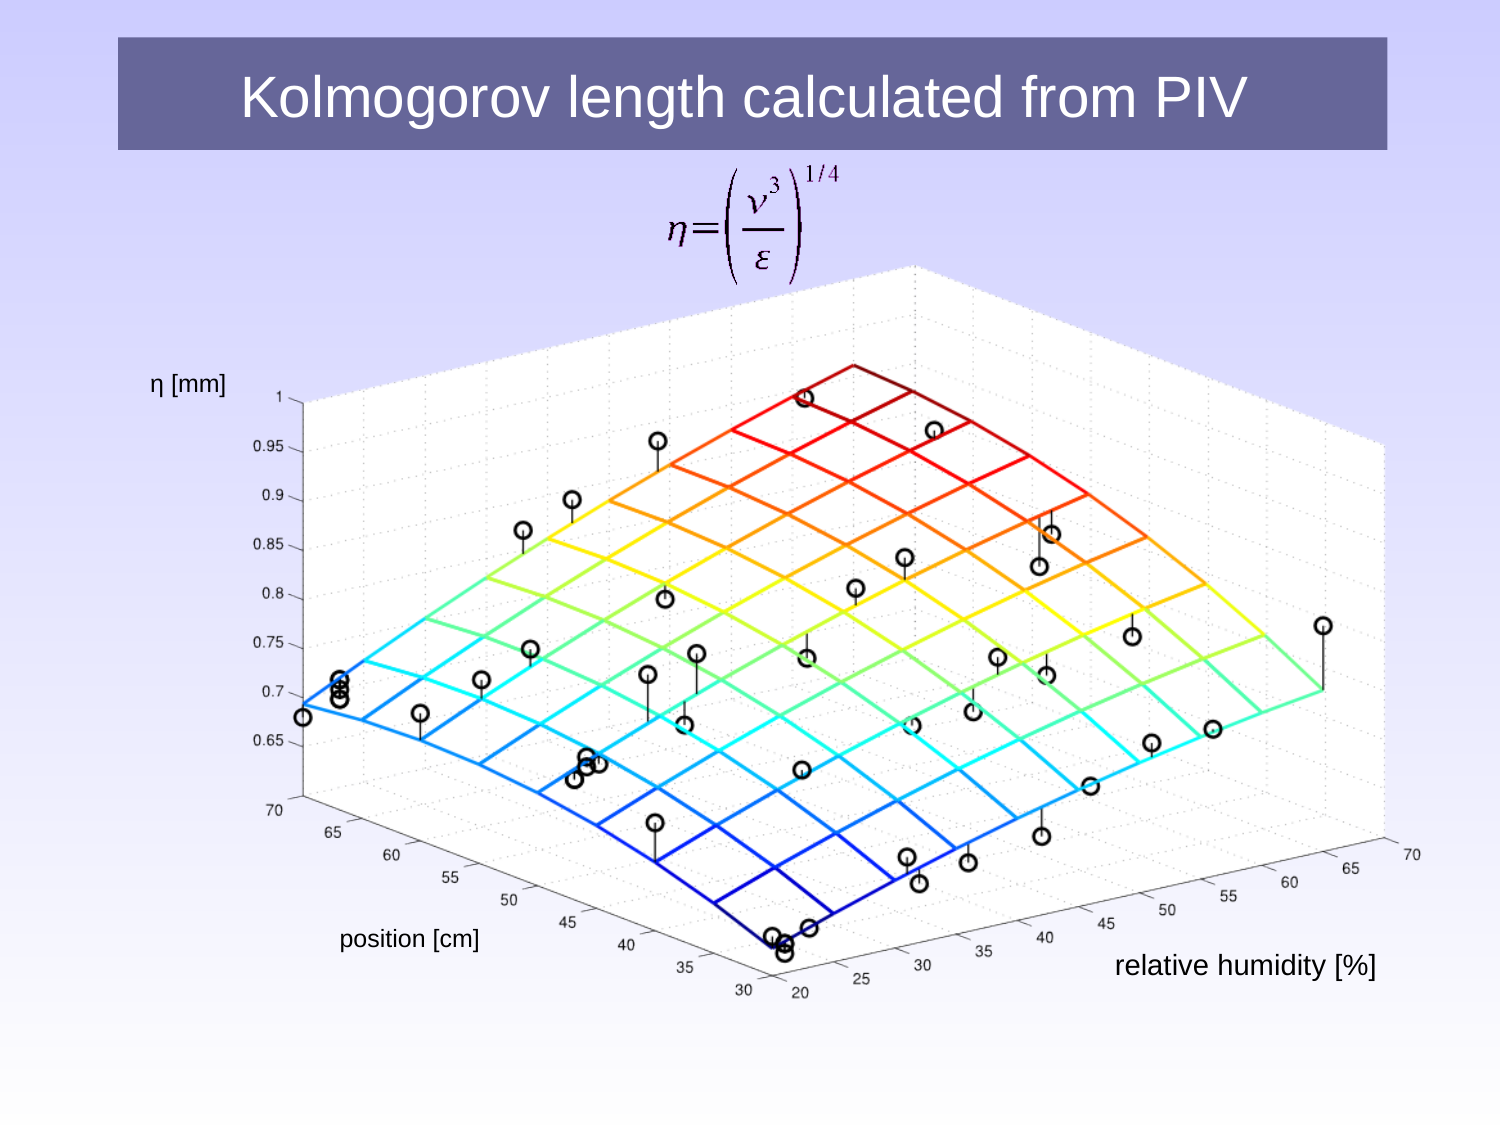

Kolmogorov length calculated from PIV
η [mm]
position [cm]
relative humidity [%]